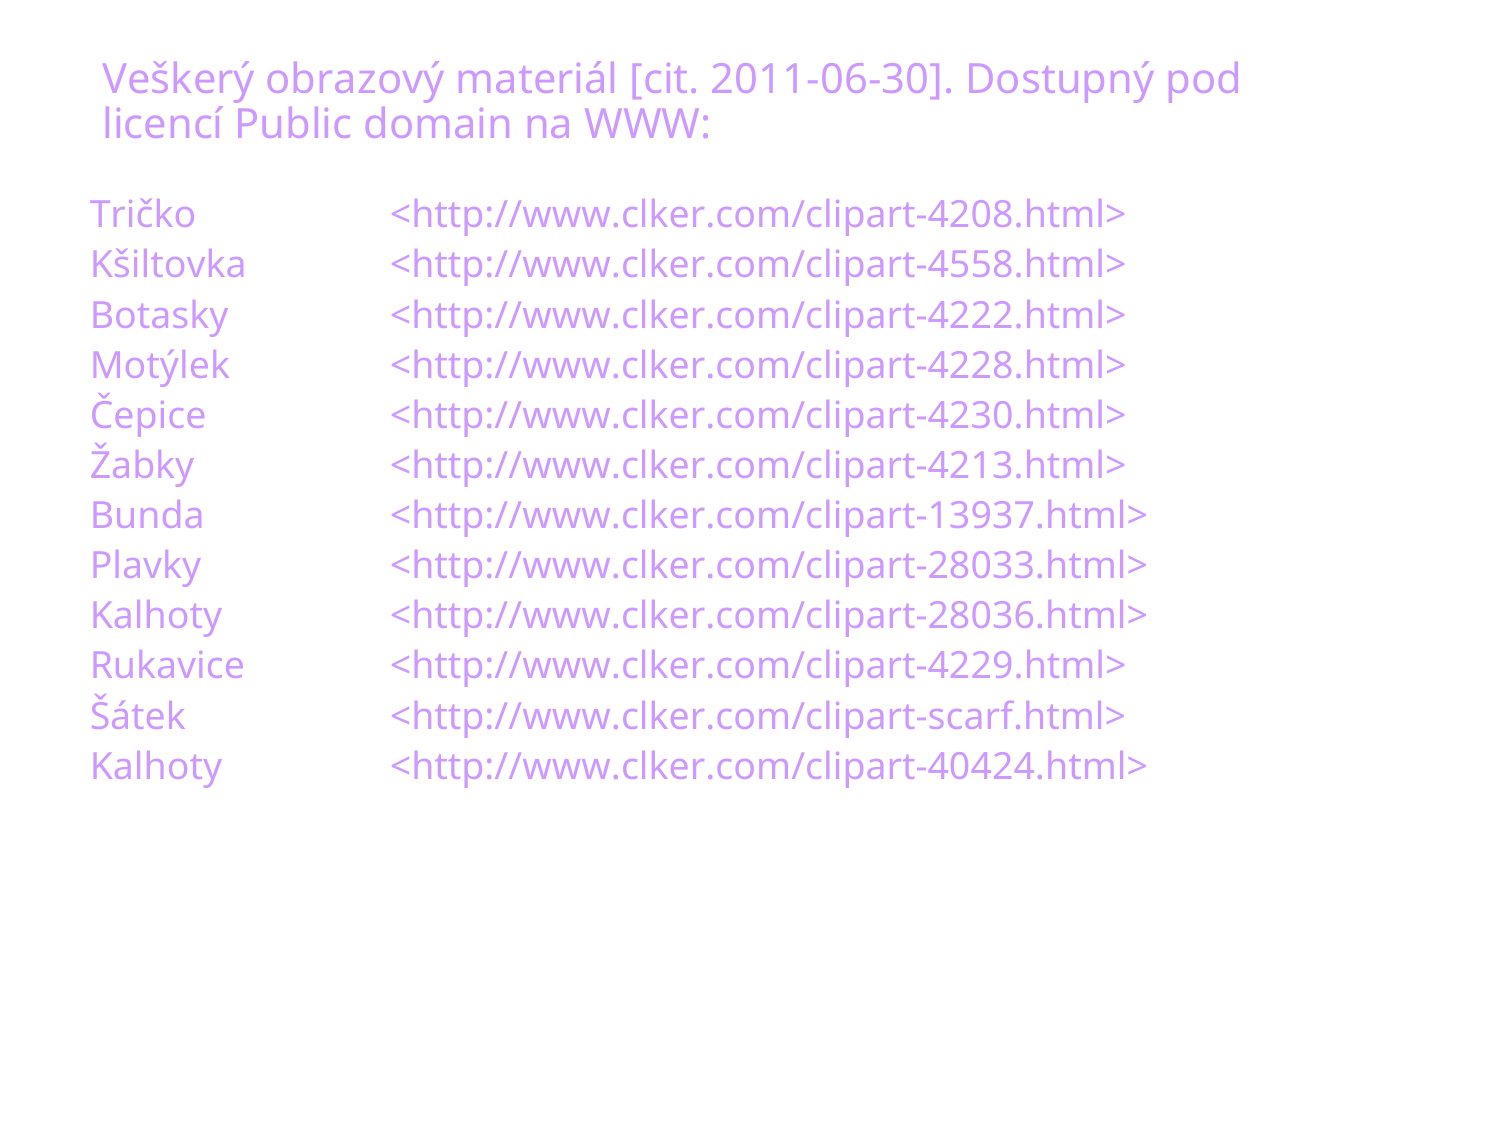

Veškerý obrazový materiál [cit. 2011-06-30]. Dostupný pod licencí Public domain na WWW:
# Tričko		<http://www.clker.com/clipart-4208.html>
Kšiltovka	<http://www.clker.com/clipart-4558.html>
Botasky		<http://www.clker.com/clipart-4222.html>
Motýlek		<http://www.clker.com/clipart-4228.html>
Čepice		<http://www.clker.com/clipart-4230.html>
Žabky		<http://www.clker.com/clipart-4213.html>
Bunda		<http://www.clker.com/clipart-13937.html>
Plavky		<http://www.clker.com/clipart-28033.html>
Kalhoty		<http://www.clker.com/clipart-28036.html>
Rukavice	<http://www.clker.com/clipart-4229.html>
Šátek		<http://www.clker.com/clipart-scarf.html>
Kalhoty		<http://www.clker.com/clipart-40424.html>